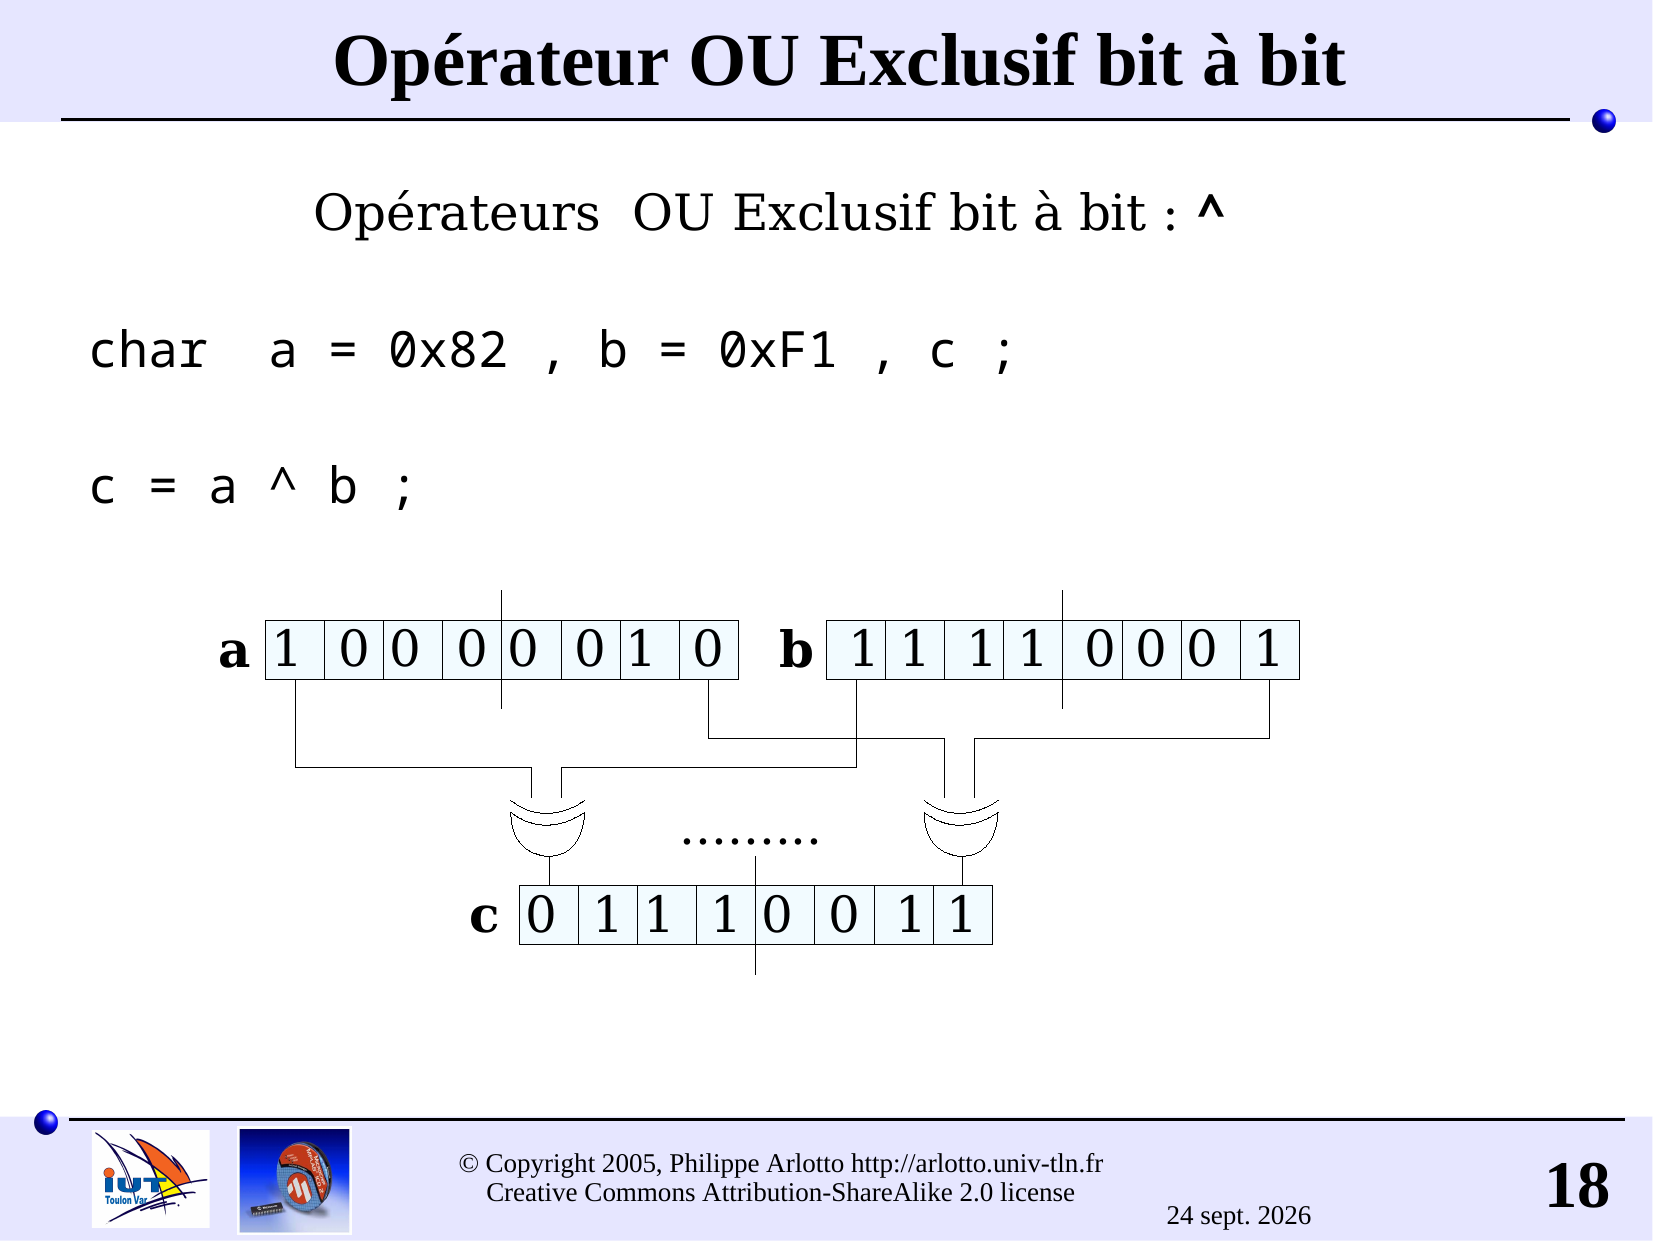

# Opérateur OU Exclusif bit à bit
			Opérateurs OU Exclusif bit à bit : ^
char a = 0x82 , b = 0xF1 , c ;
c = a ^ b ;
1
0
0
0
0
0
1
0
a
 1
1
 1
1
 0
0
0
1
b
.........
c
0
1
1
1
0
0
 1
1